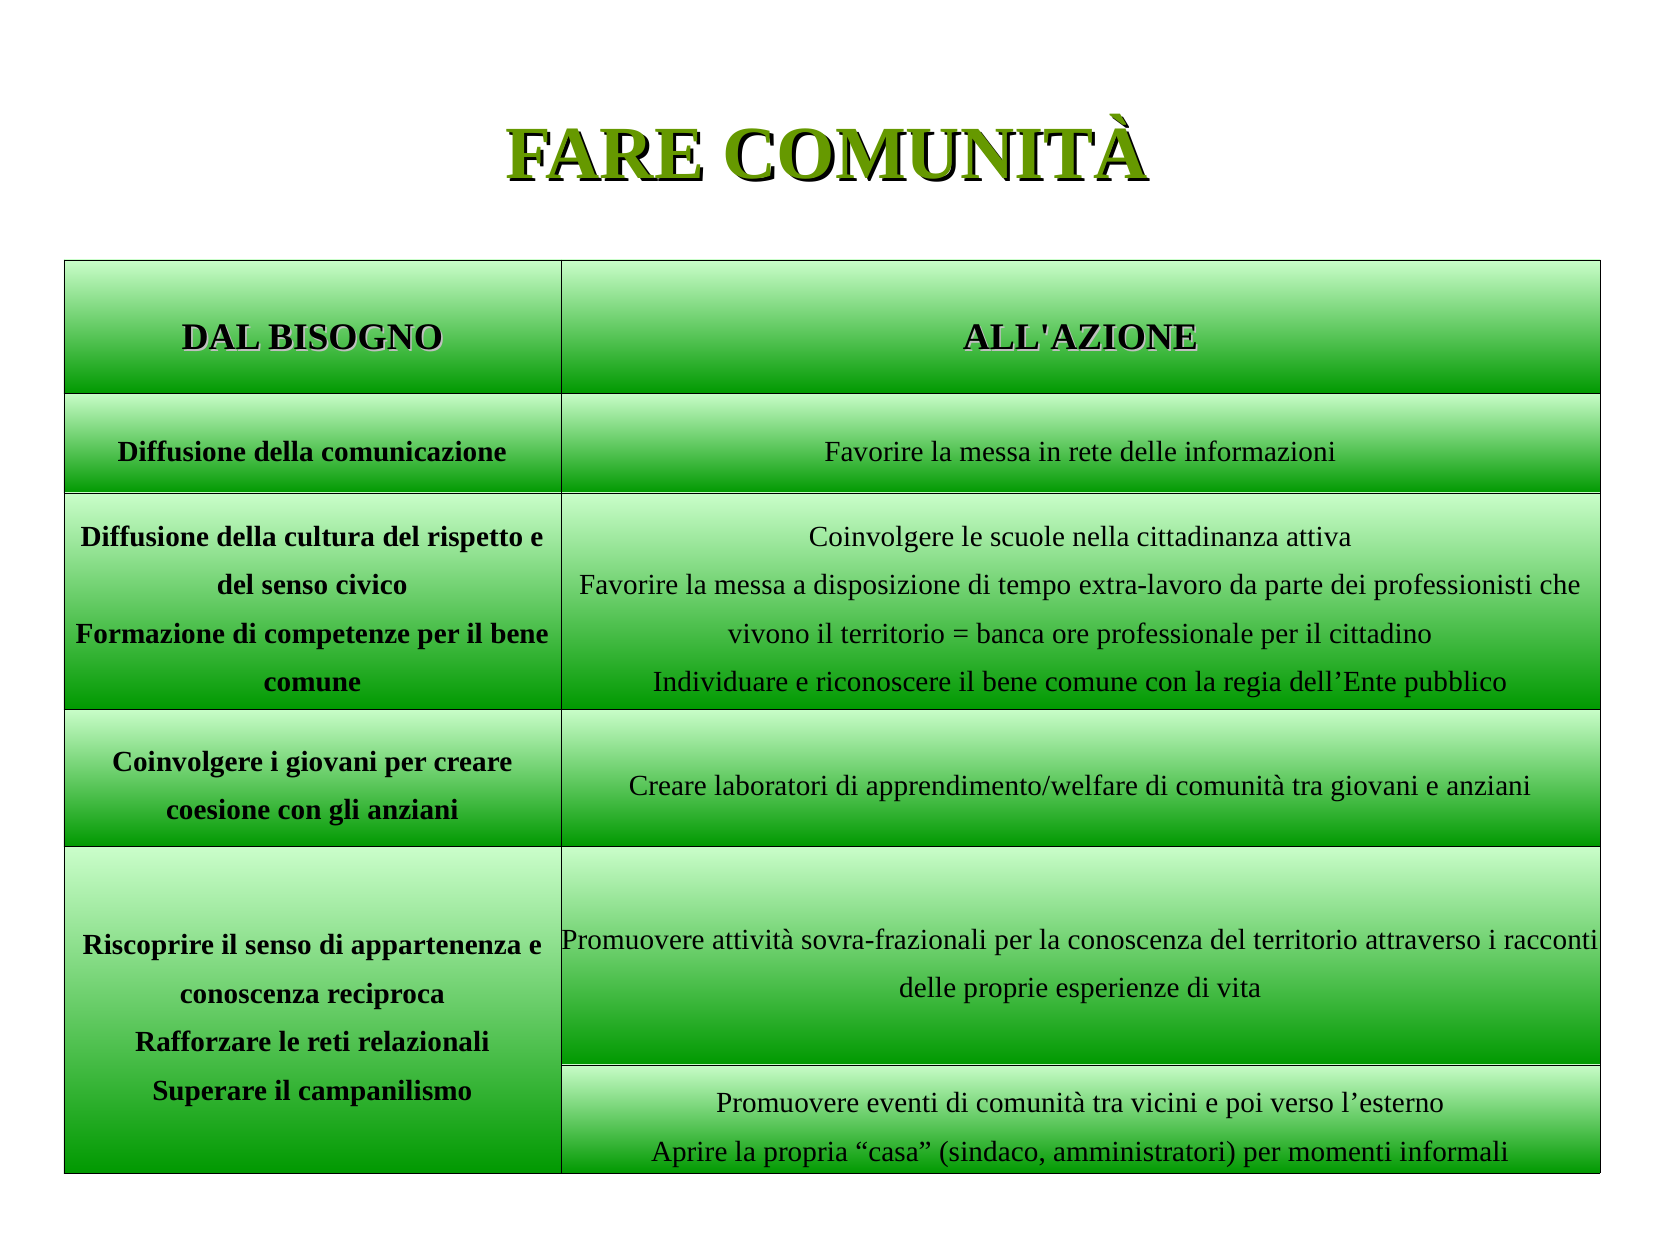

# FARE COMUNITÀ
| DAL BISOGNO | ALL'AZIONE |
| --- | --- |
| Diffusione della comunicazione | Favorire la messa in rete delle informazioni |
| Diffusione della cultura del rispetto e del senso civico Formazione di competenze per il bene comune | Coinvolgere le scuole nella cittadinanza attiva Favorire la messa a disposizione di tempo extra-lavoro da parte dei professionisti che vivono il territorio = banca ore professionale per il cittadino Individuare e riconoscere il bene comune con la regia dell’Ente pubblico |
| Coinvolgere i giovani per creare coesione con gli anziani | Creare laboratori di apprendimento/welfare di comunità tra giovani e anziani |
| Riscoprire il senso di appartenenza e conoscenza reciproca Rafforzare le reti relazionali Superare il campanilismo | Promuovere attività sovra-frazionali per la conoscenza del territorio attraverso i racconti delle proprie esperienze di vita |
| | Promuovere eventi di comunità tra vicini e poi verso l’esterno Aprire la propria “casa” (sindaco, amministratori) per momenti informali |